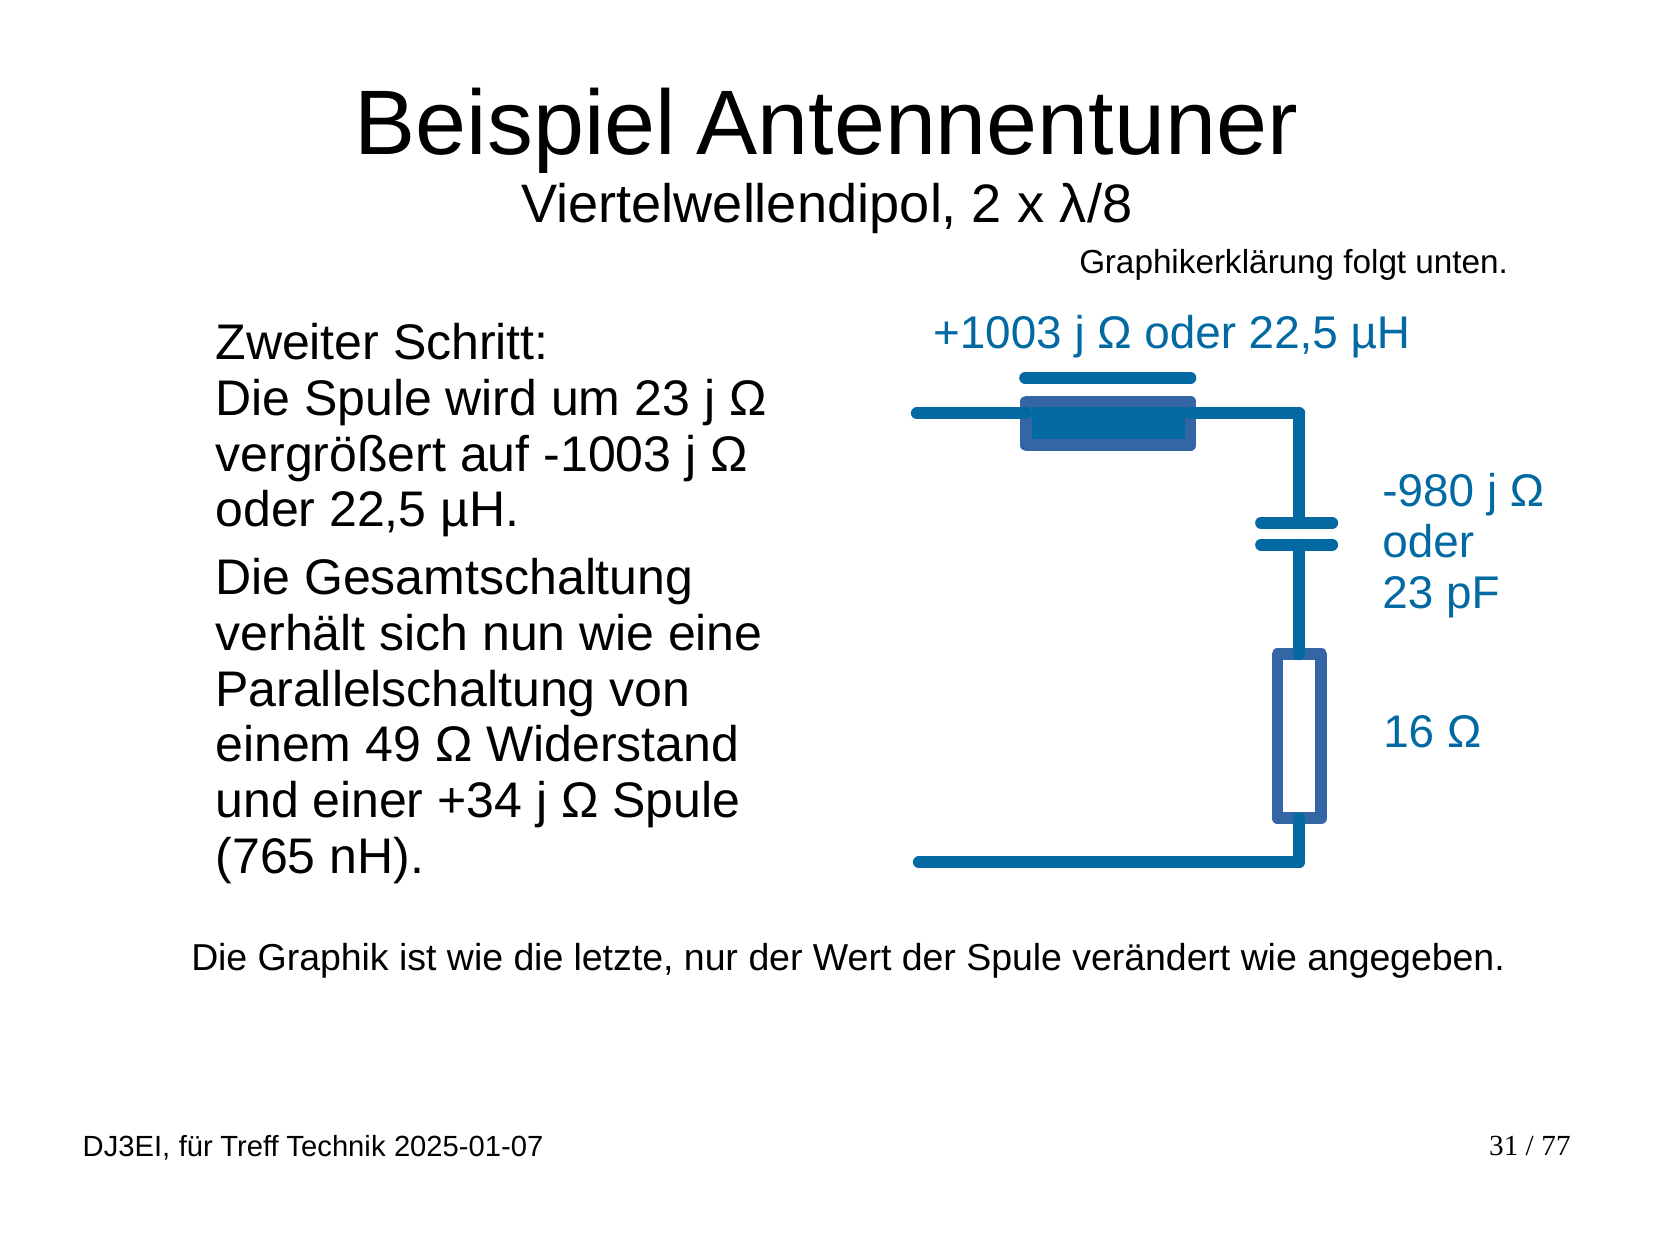

# Beispiel Antennentuner Viertelwellendipol, 2 x λ/8
Graphikerklärung folgt unten.
+1003 j Ω oder 22,5 µH
Zweiter Schritt:
Die Spule wird um 23 j Ω
vergrößert auf -1003 j Ω
oder 22,5 µH.
Die Gesamtschaltung
verhält sich nun wie eine
Parallelschaltung von
einem 49 Ω Widerstand
und einer +34 j Ω Spule
(765 nH).
-980 j Ω
oder
23 pF
16 Ω
Die Graphik ist wie die letzte, nur der Wert der Spule verändert wie angegeben.
31